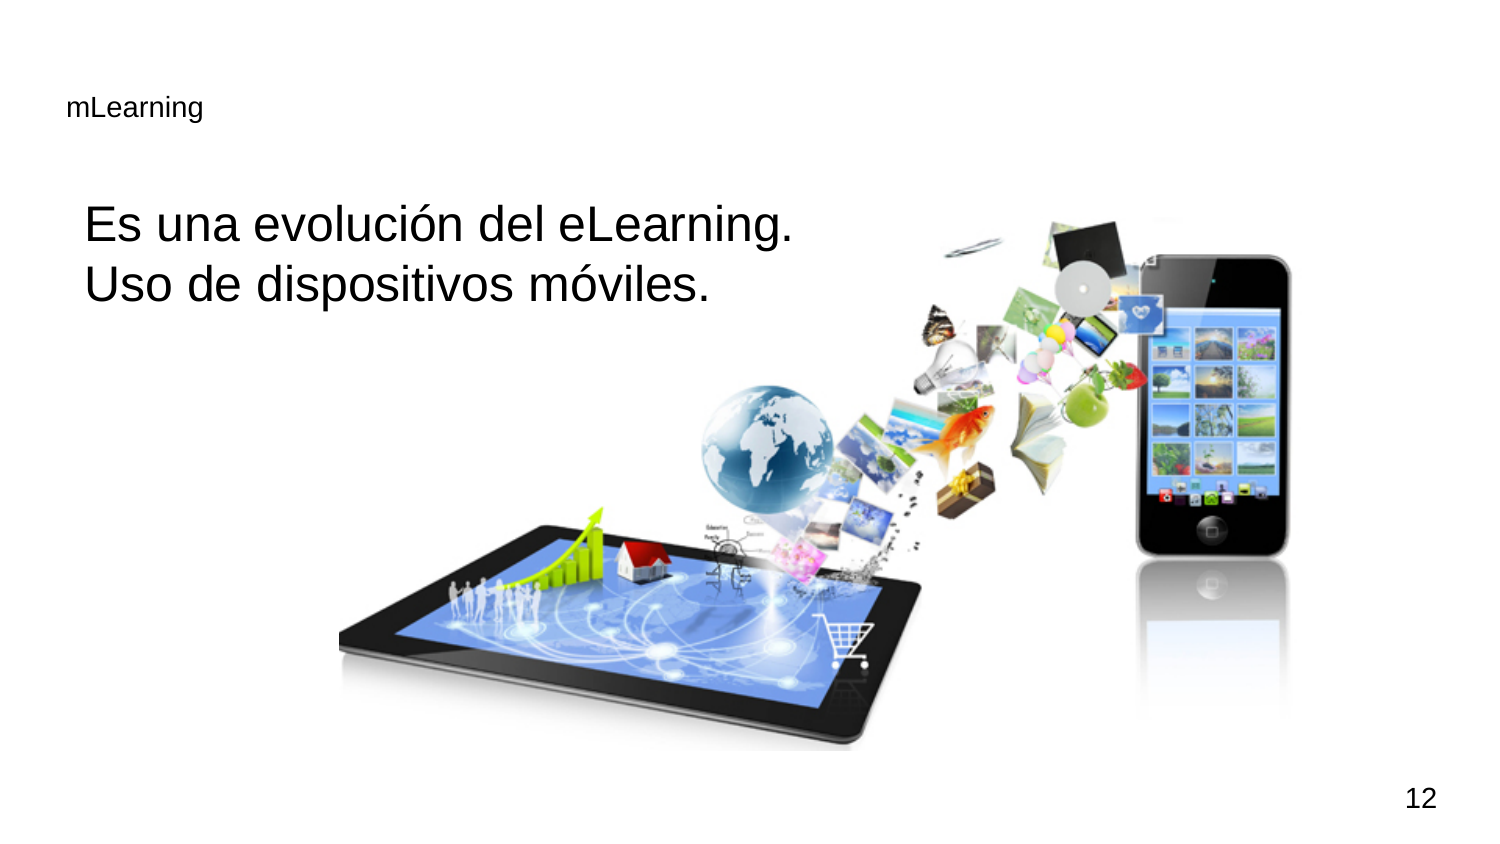

# mLearning
Es una evolución del eLearning.
Uso de dispositivos móviles.